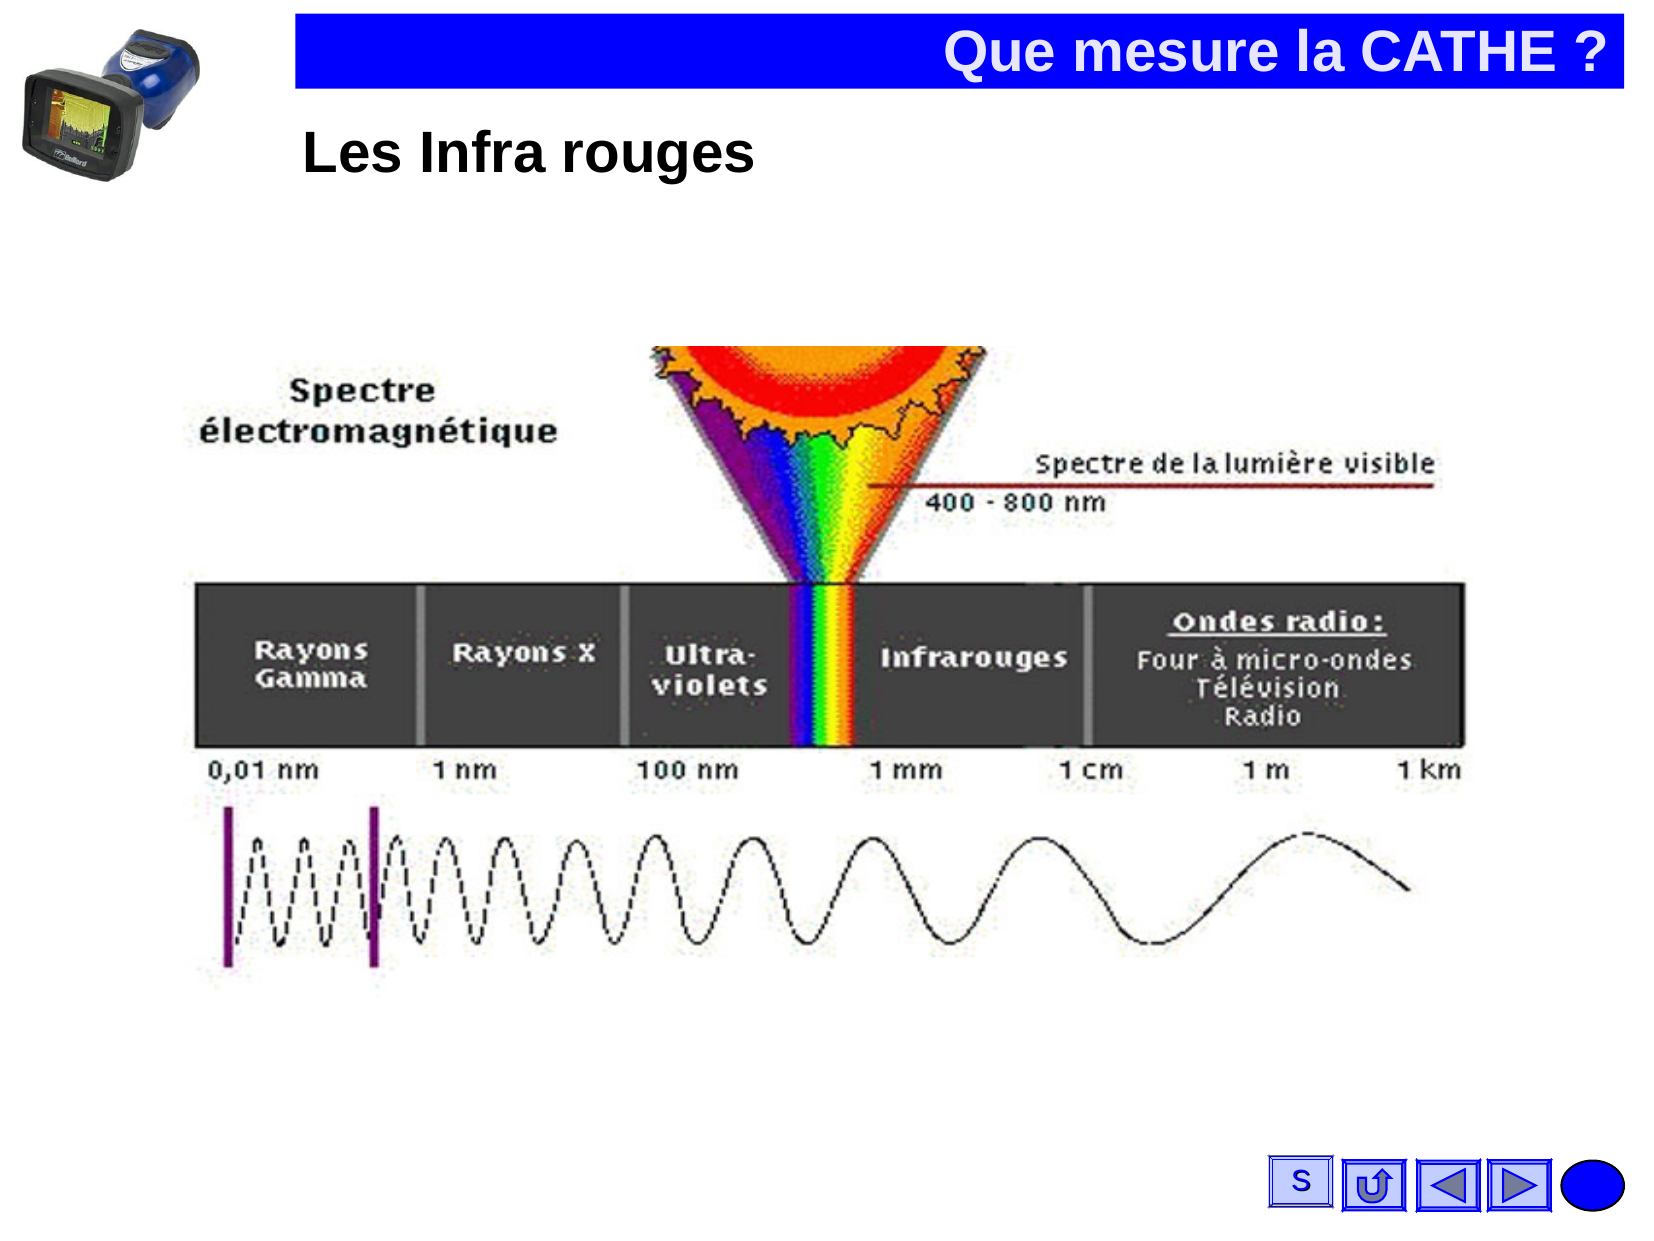

Que mesure la CATHE ?
Les Infra rouges